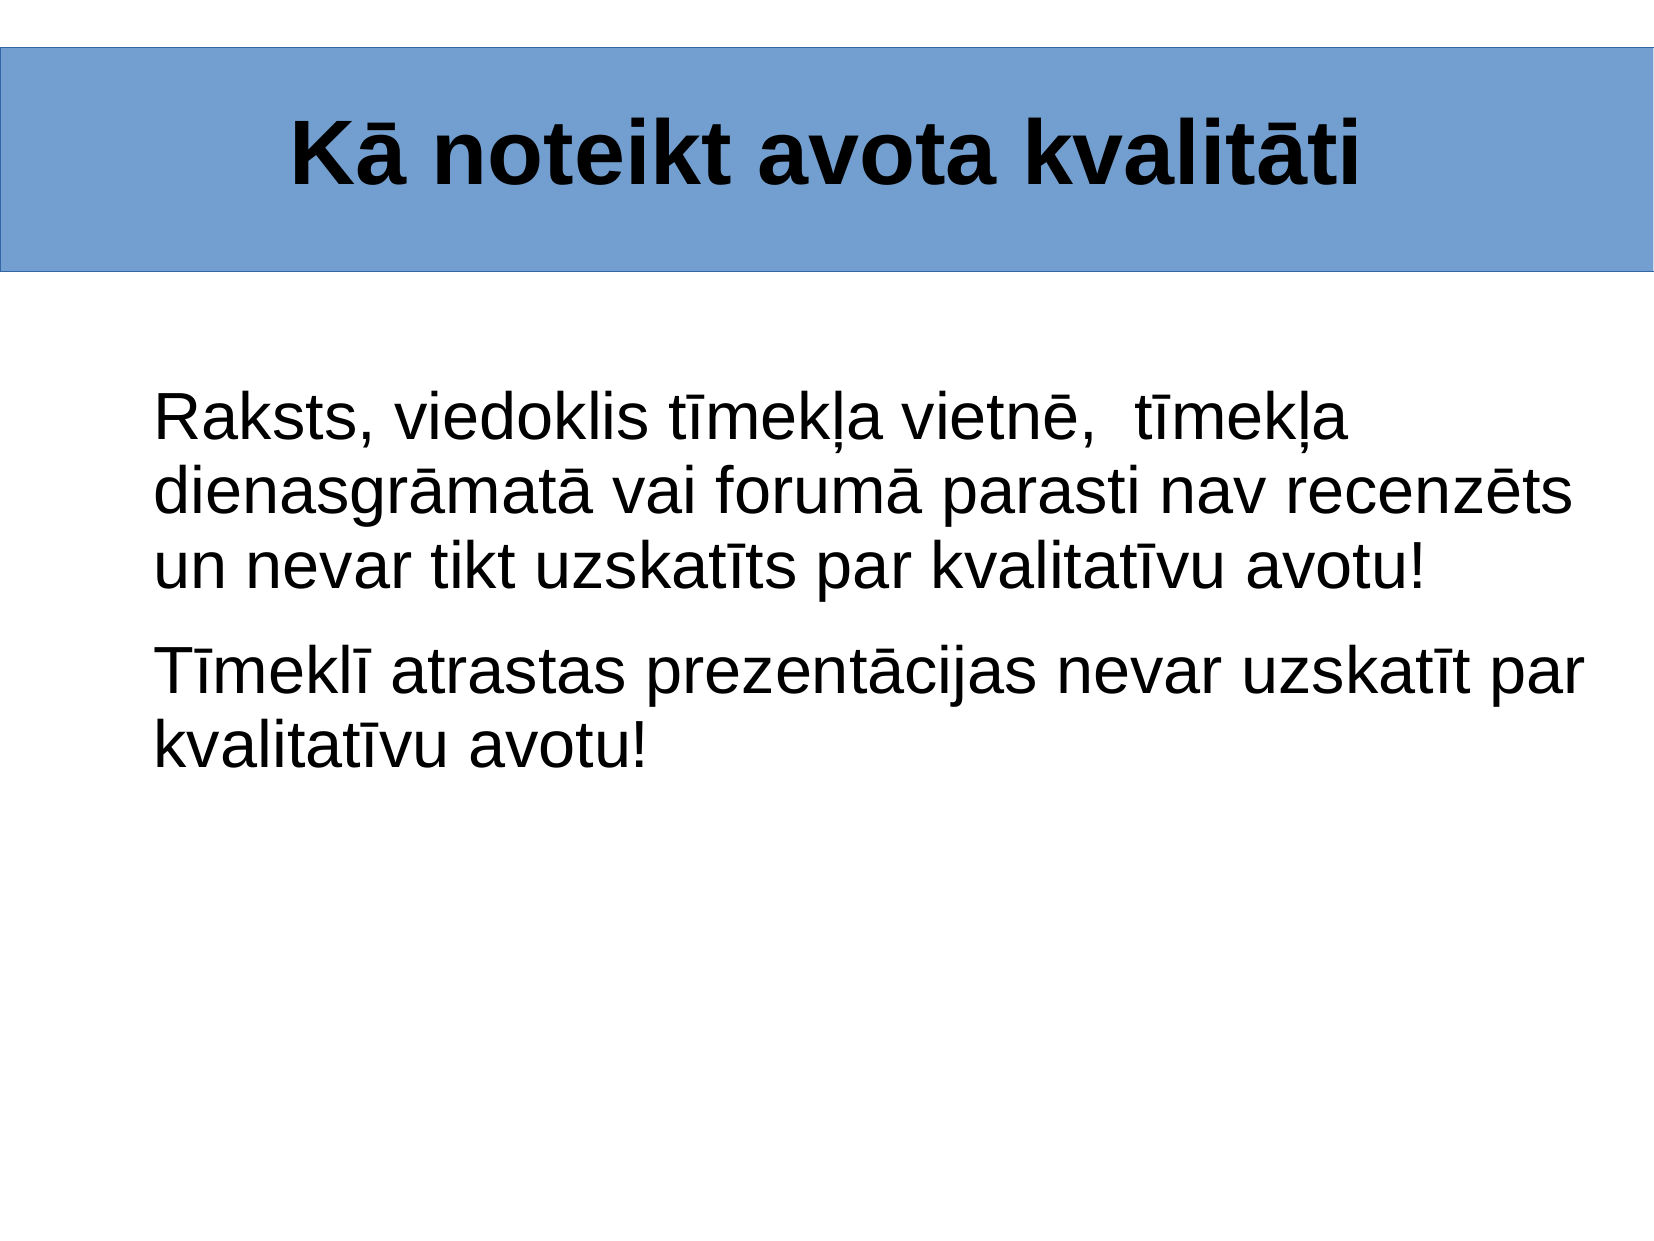

# Kā noteikt avota kvalitāti
Raksts, viedoklis tīmekļa vietnē, tīmekļa dienasgrāmatā vai forumā parasti nav recenzēts un nevar tikt uzskatīts par kvalitatīvu avotu!
Tīmeklī atrastas prezentācijas nevar uzskatīt par kvalitatīvu avotu!